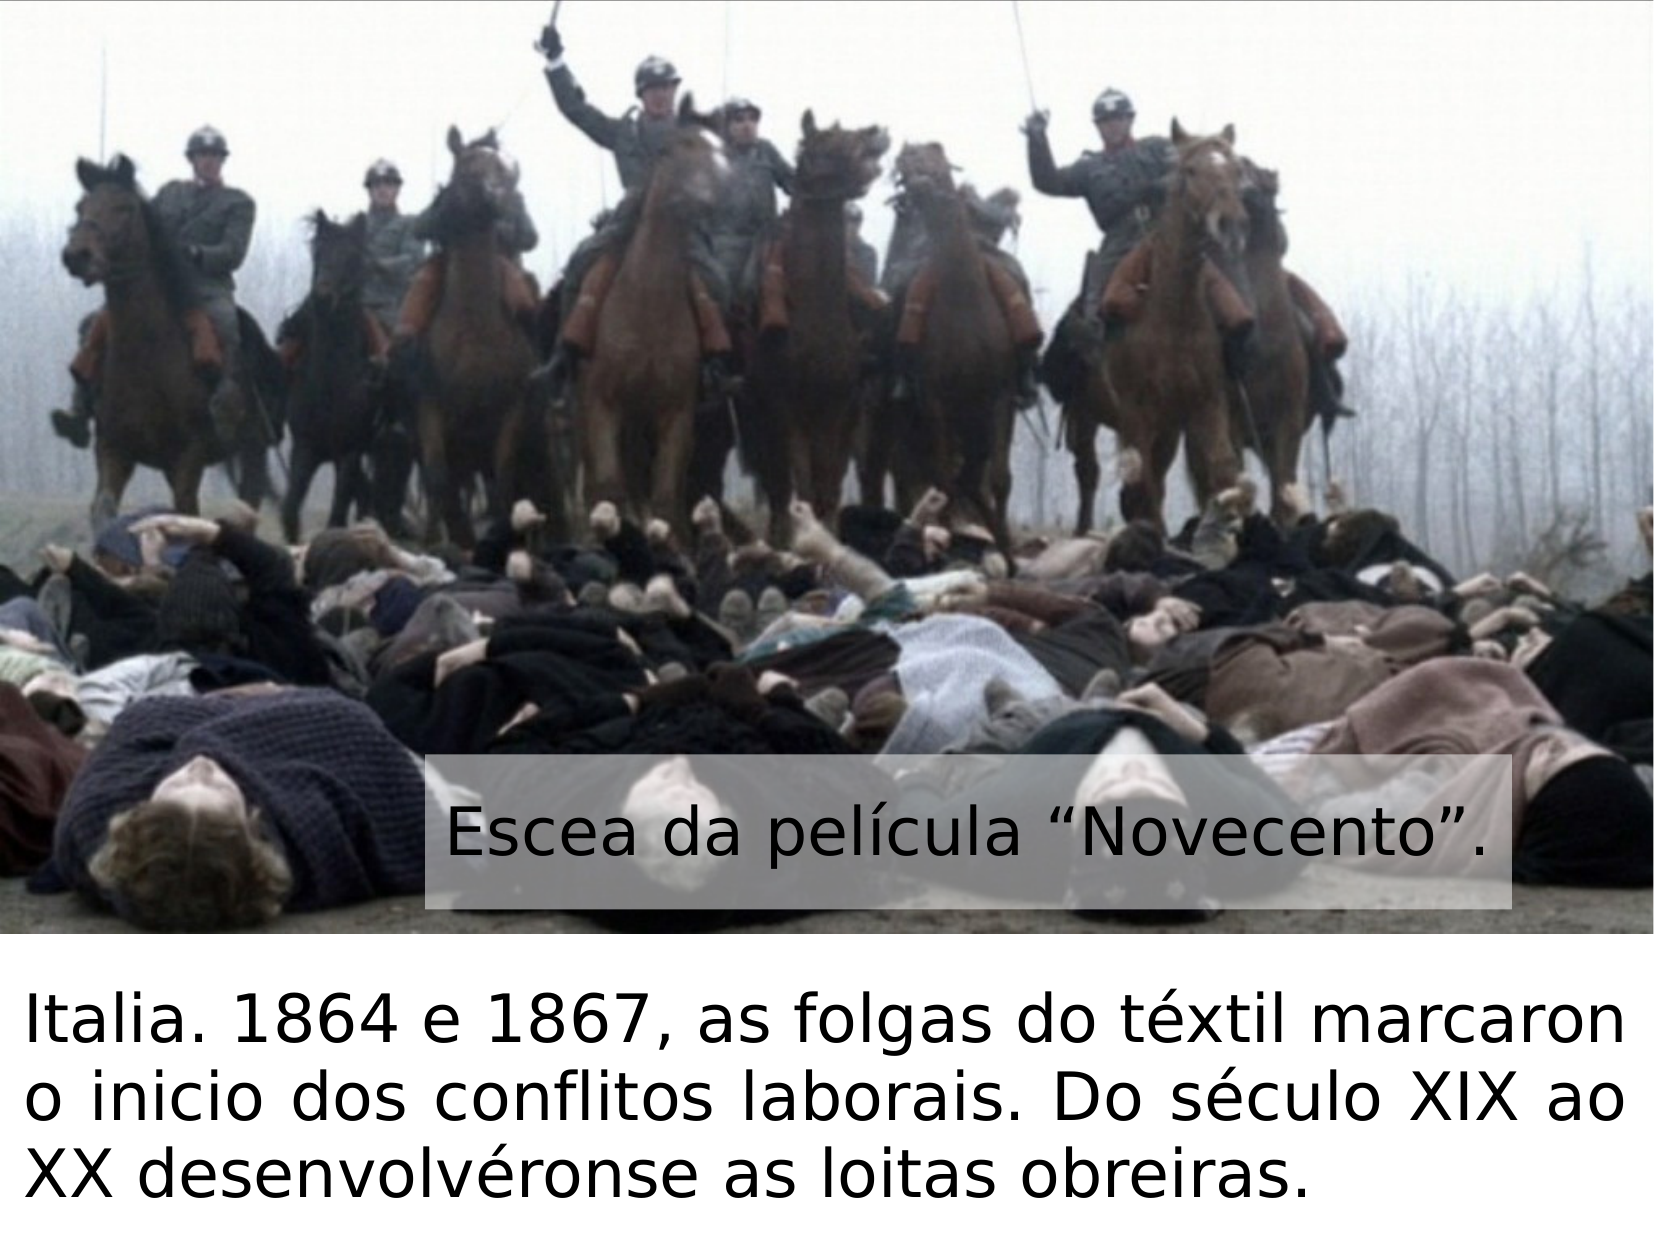

Escea da película “Novecento”.
# Italia. 1864 e 1867, as folgas do téxtil marcaron o inicio dos conflitos laborais. Do século XIX ao XX desenvolvéronse as loitas obreiras.